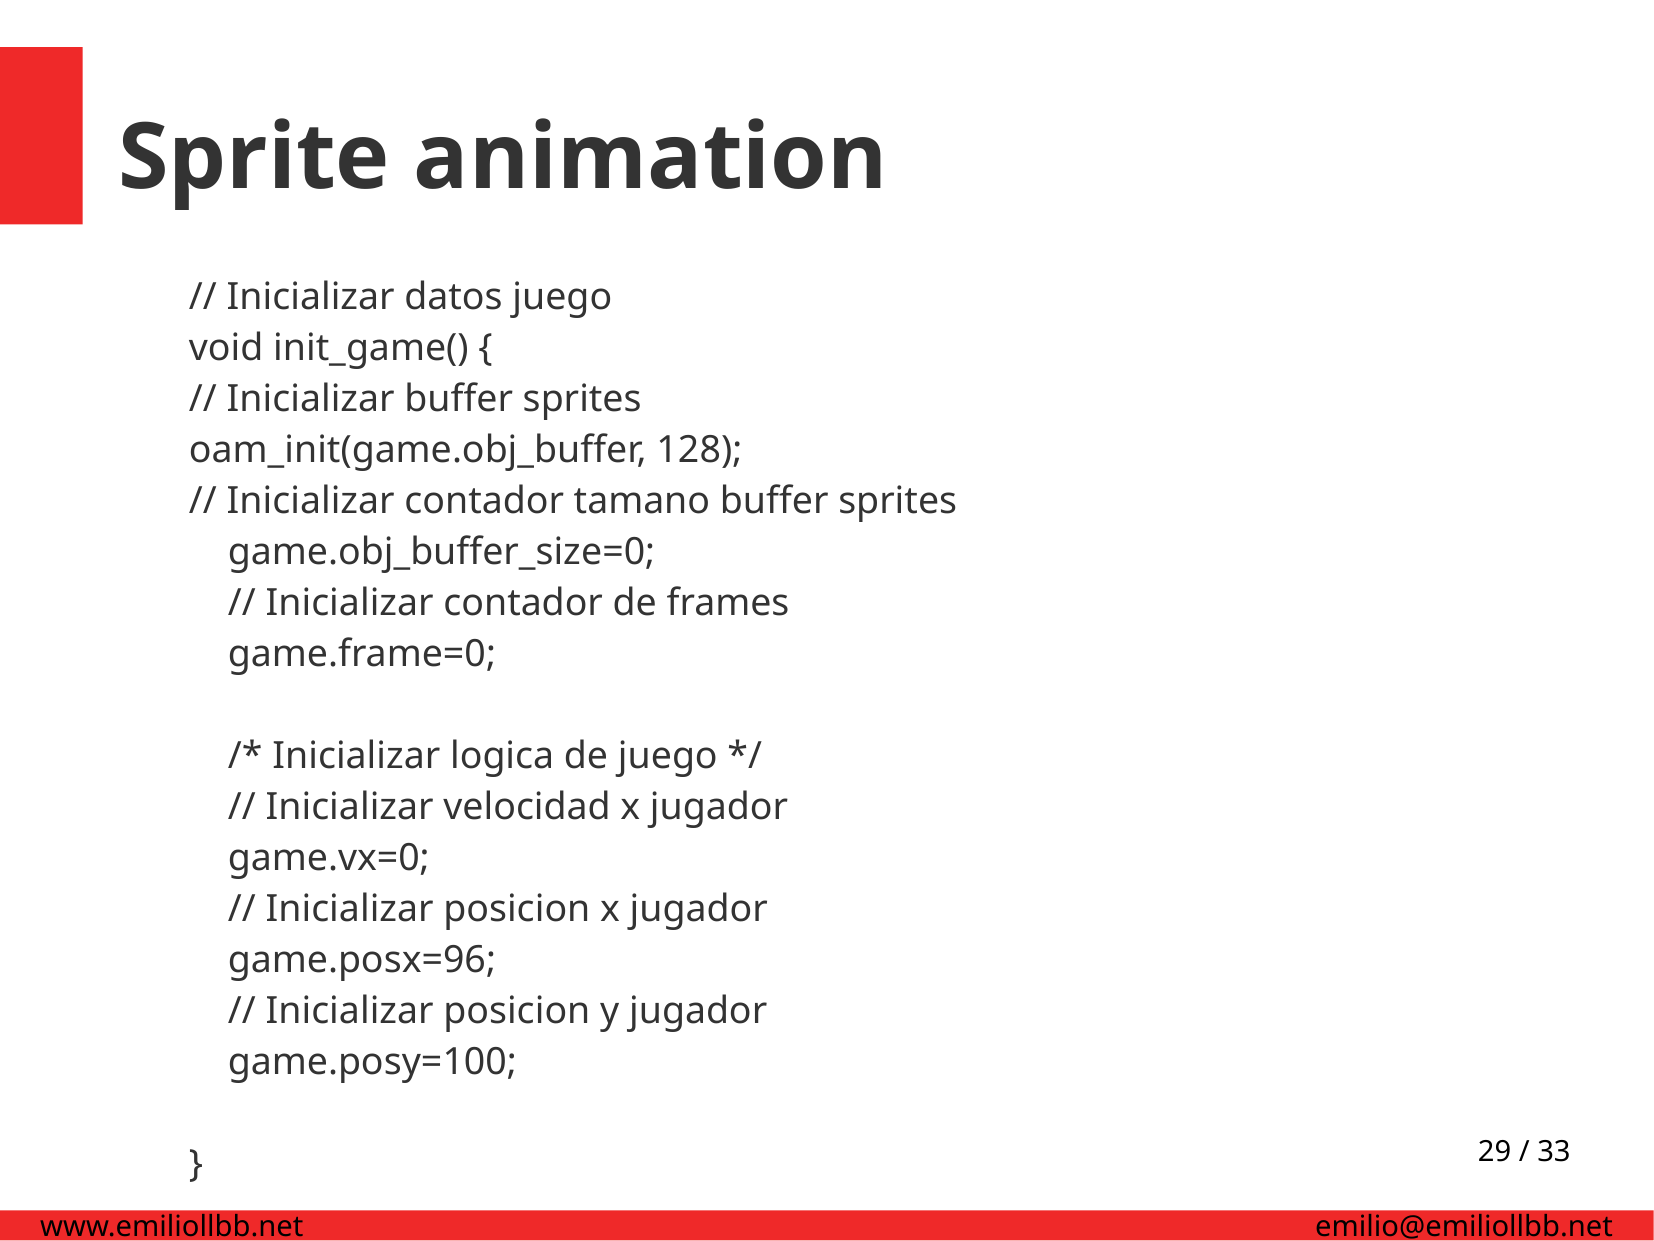

# Sprite animation
// Inicializar datos juego
void init_game() {
// Inicializar buffer sprites
oam_init(game.obj_buffer, 128);
// Inicializar contador tamano buffer sprites
 game.obj_buffer_size=0;
 // Inicializar contador de frames
 game.frame=0;
 /* Inicializar logica de juego */
 // Inicializar velocidad x jugador
 game.vx=0;
 // Inicializar posicion x jugador
 game.posx=96;
 // Inicializar posicion y jugador
 game.posy=100;
}
29